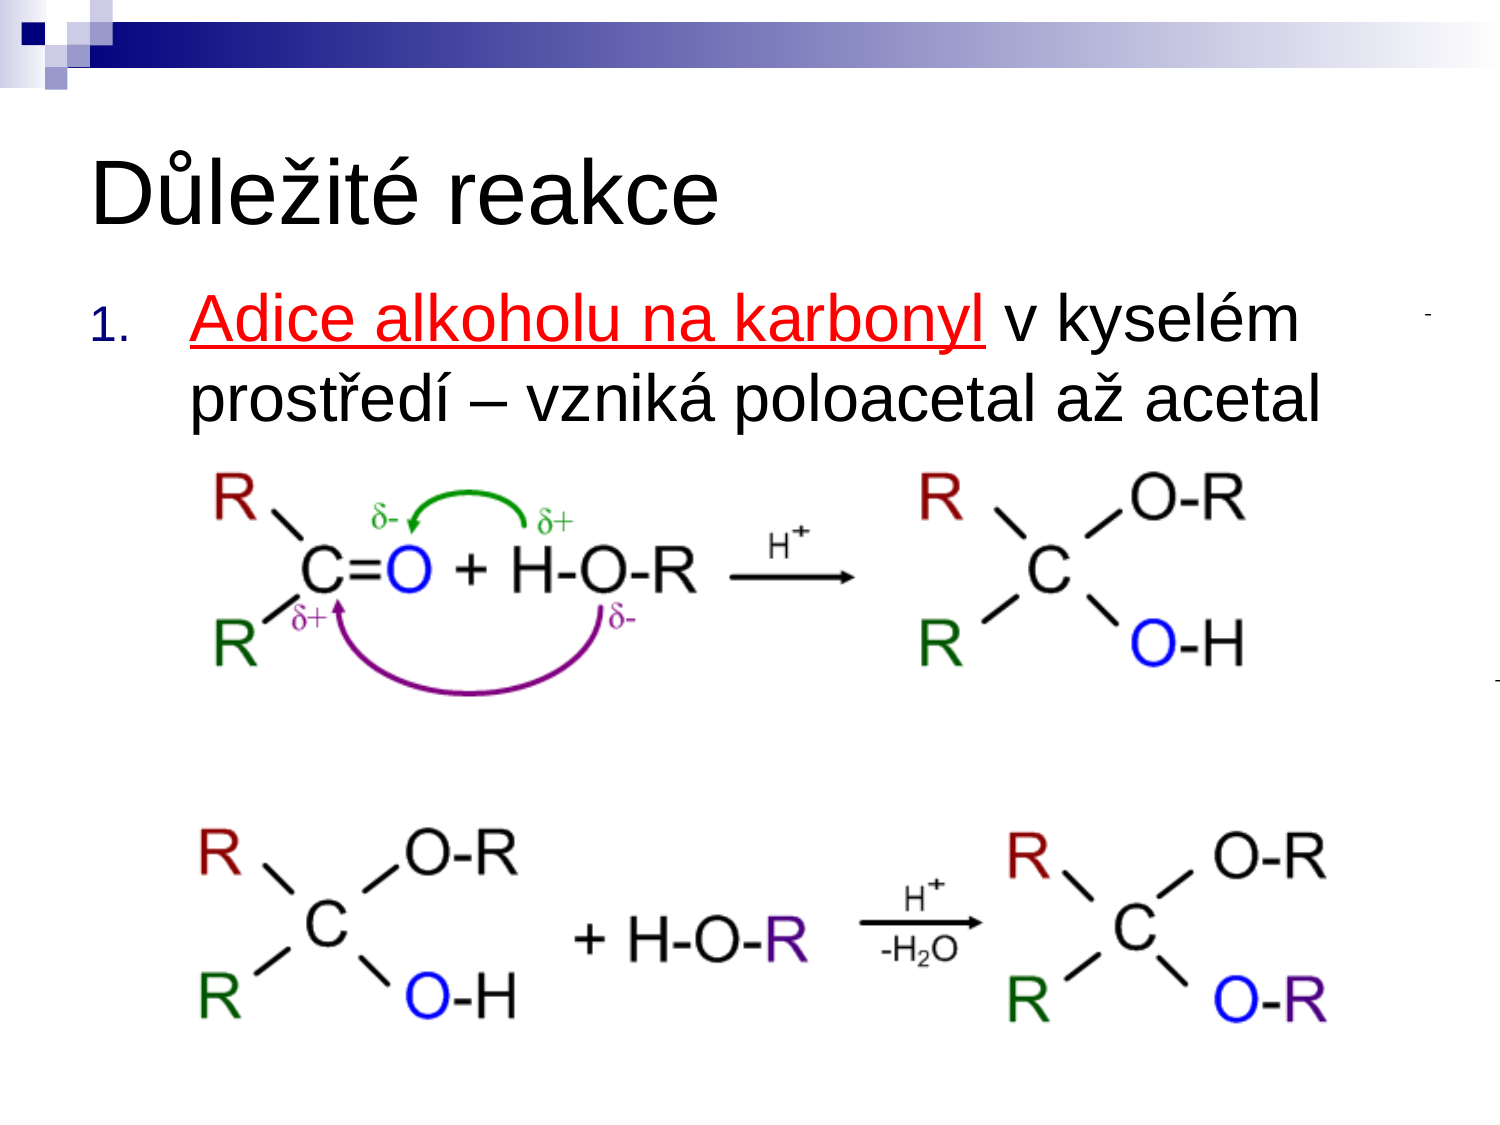

# Důležité reakce
Adice alkoholu na karbonyl v kyselém prostředí – vzniká poloacetal až acetal